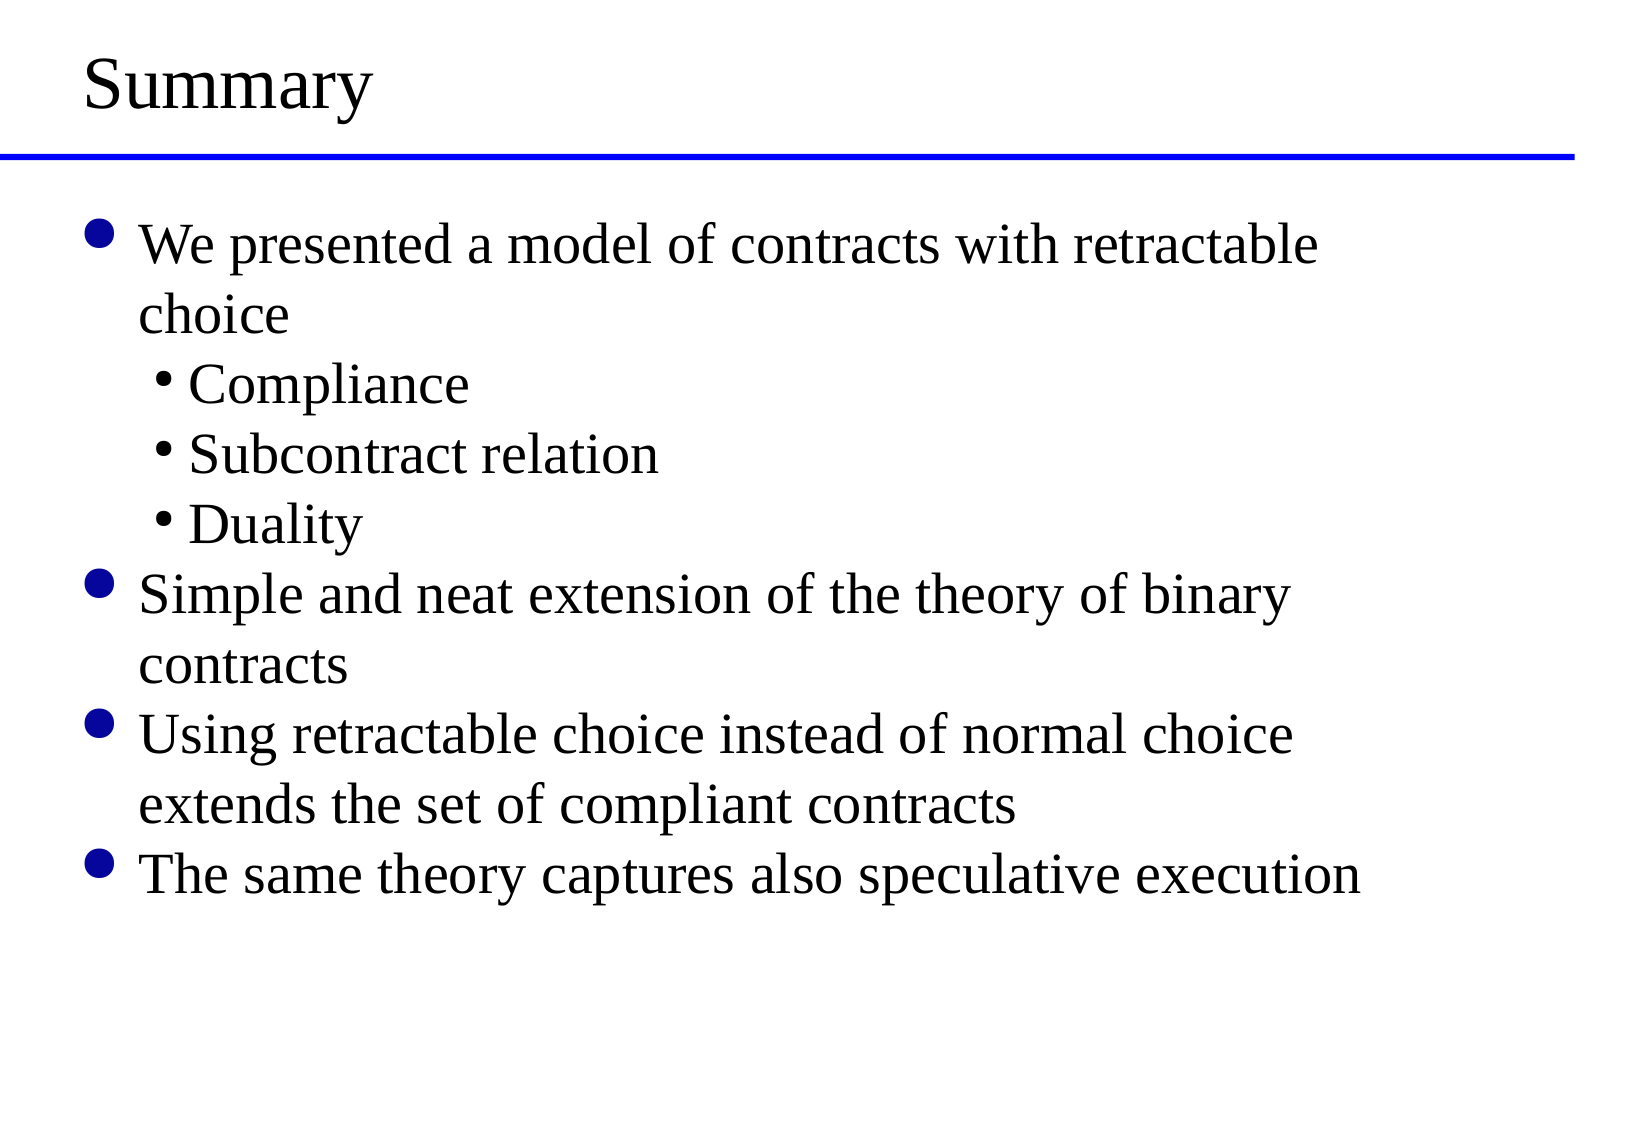

Summary
We presented a model of contracts with retractable choice
Compliance
Subcontract relation
Duality
Simple and neat extension of the theory of binary contracts
Using retractable choice instead of normal choice extends the set of compliant contracts
The same theory captures also speculative execution